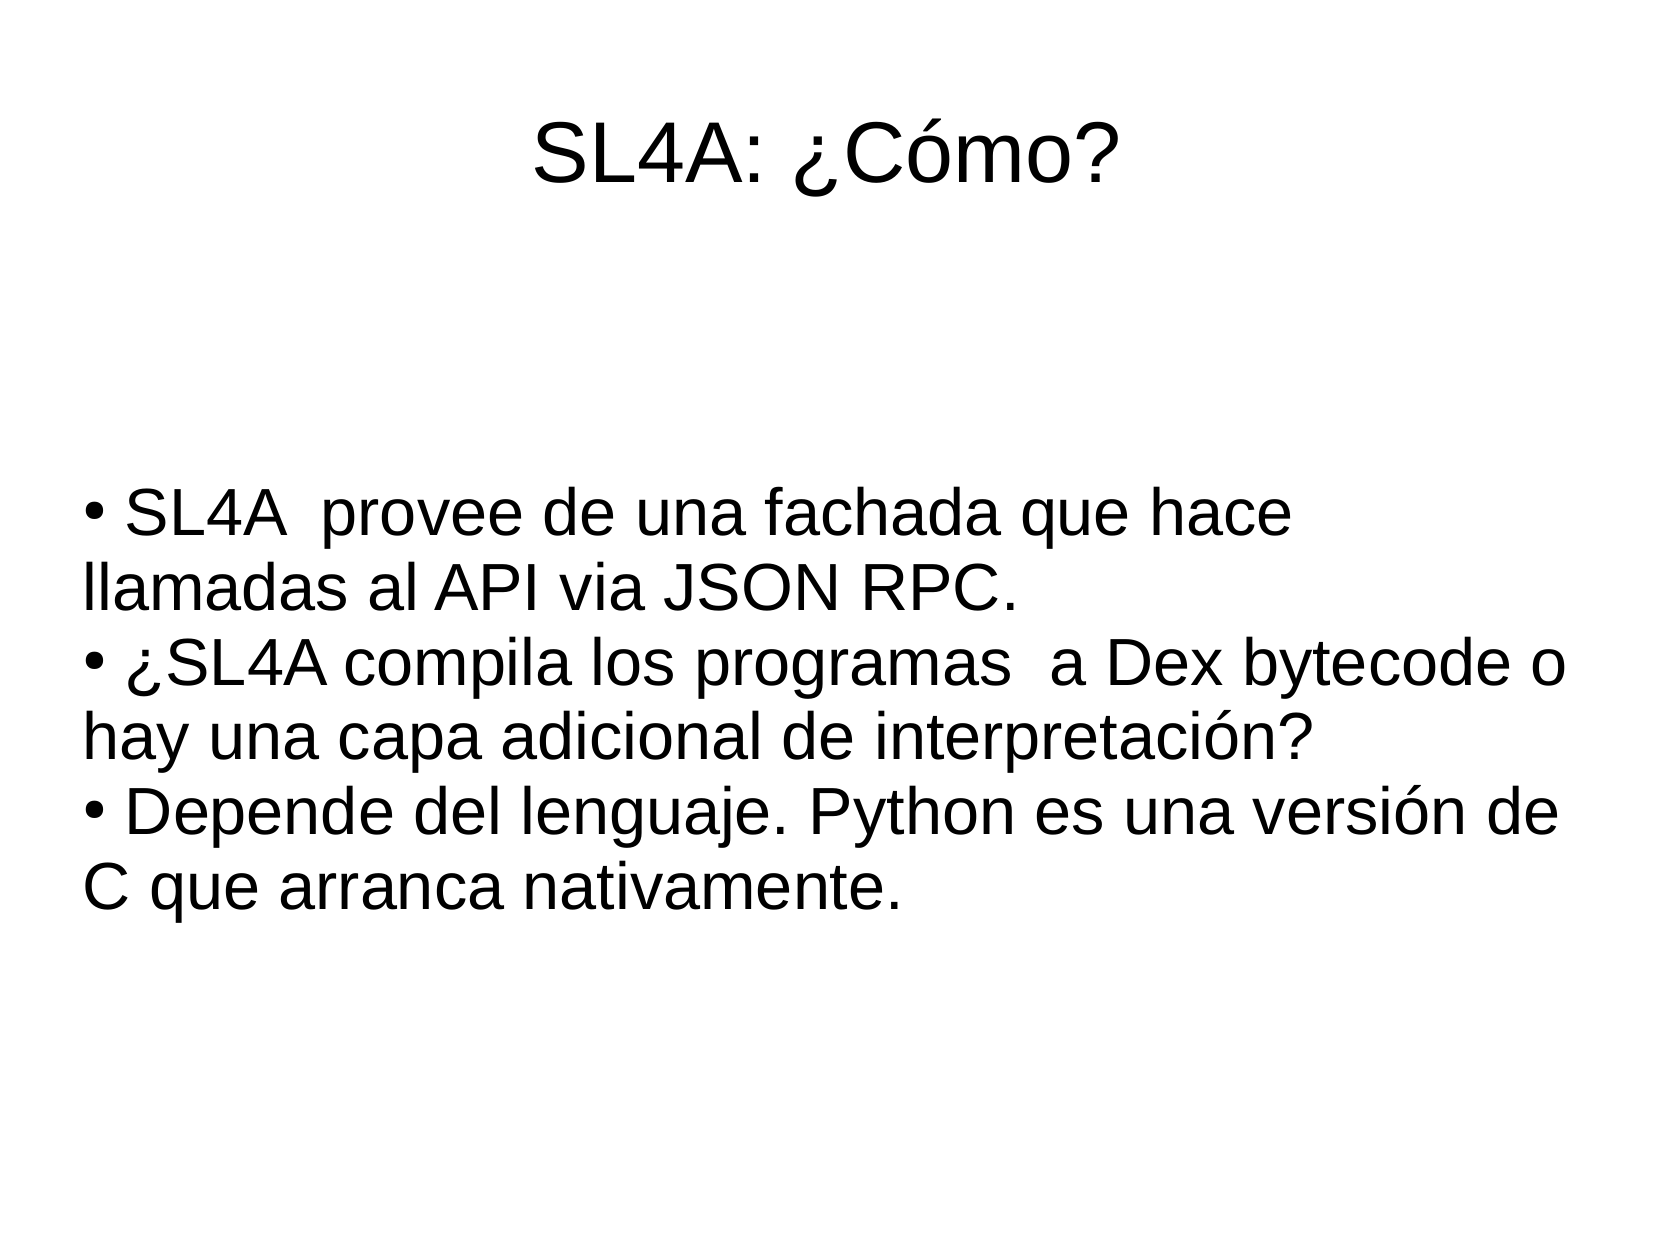

# SL4A: ¿Cómo?
 SL4A provee de una fachada que hace llamadas al API via JSON RPC.
 ¿SL4A compila los programas a Dex bytecode o hay una capa adicional de interpretación?
 Depende del lenguaje. Python es una versión de C que arranca nativamente.